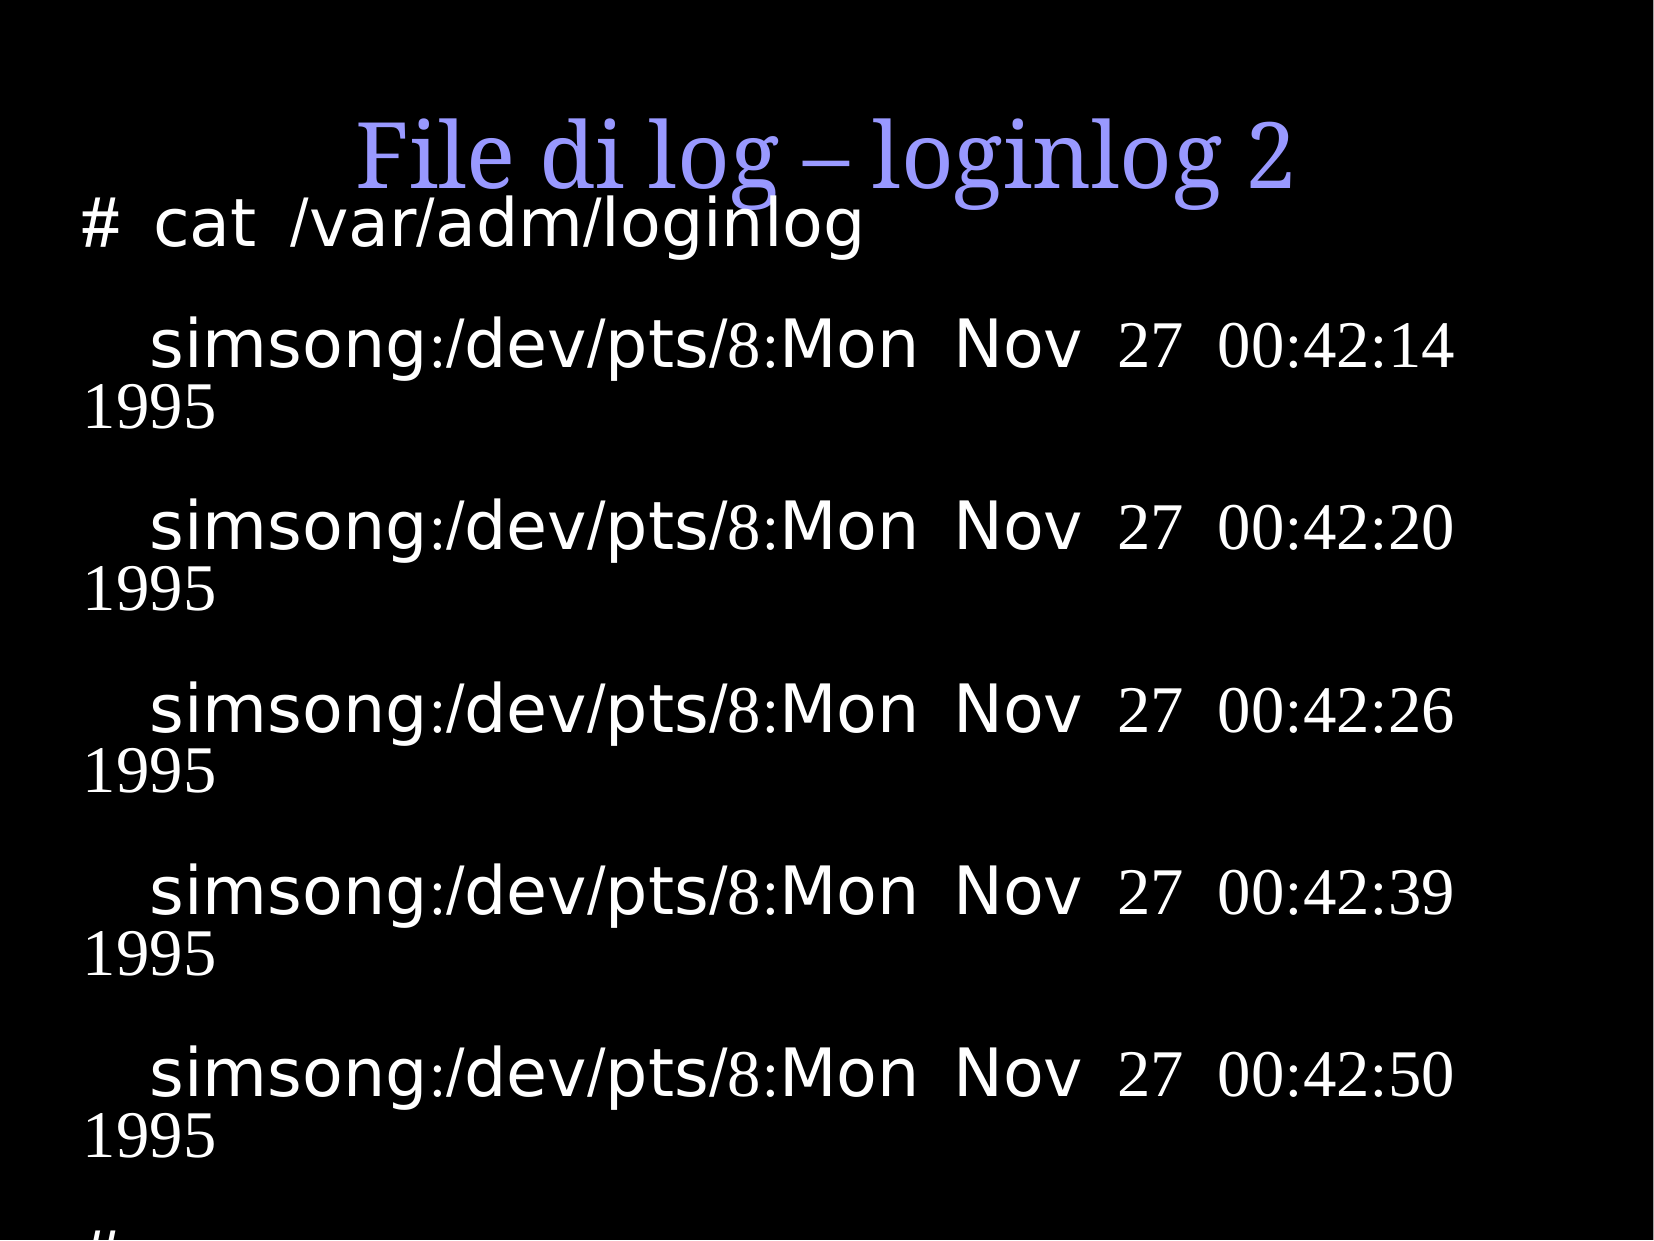

# File di log – loginlog 2
# cat /var/adm/loginlog
 simsong:/dev/pts/8:Mon Nov 27 00:42:14 1995
 simsong:/dev/pts/8:Mon Nov 27 00:42:20 1995
 simsong:/dev/pts/8:Mon Nov 27 00:42:26 1995
 simsong:/dev/pts/8:Mon Nov 27 00:42:39 1995
 simsong:/dev/pts/8:Mon Nov 27 00:42:50 1995
#